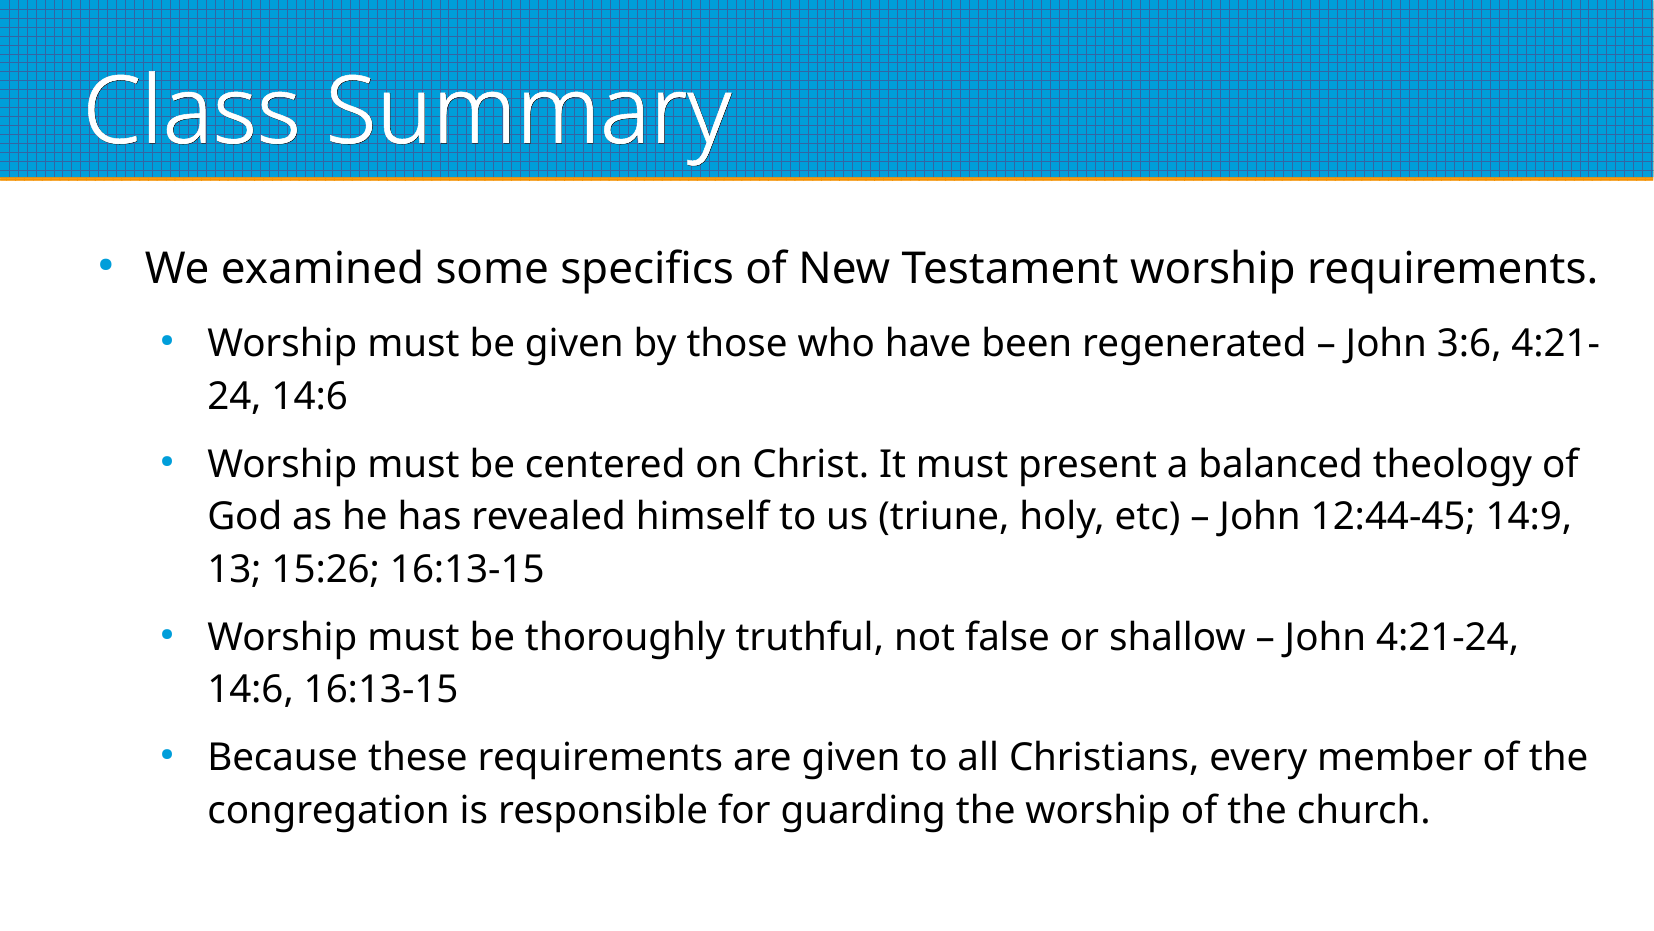

# Class Summary
We examined some specifics of New Testament worship requirements.
Worship must be given by those who have been regenerated – John 3:6, 4:21-24, 14:6
Worship must be centered on Christ. It must present a balanced theology of God as he has revealed himself to us (triune, holy, etc) – John 12:44-45; 14:9, 13; 15:26; 16:13-15
Worship must be thoroughly truthful, not false or shallow – John 4:21-24, 14:6, 16:13-15
Because these requirements are given to all Christians, every member of the congregation is responsible for guarding the worship of the church.